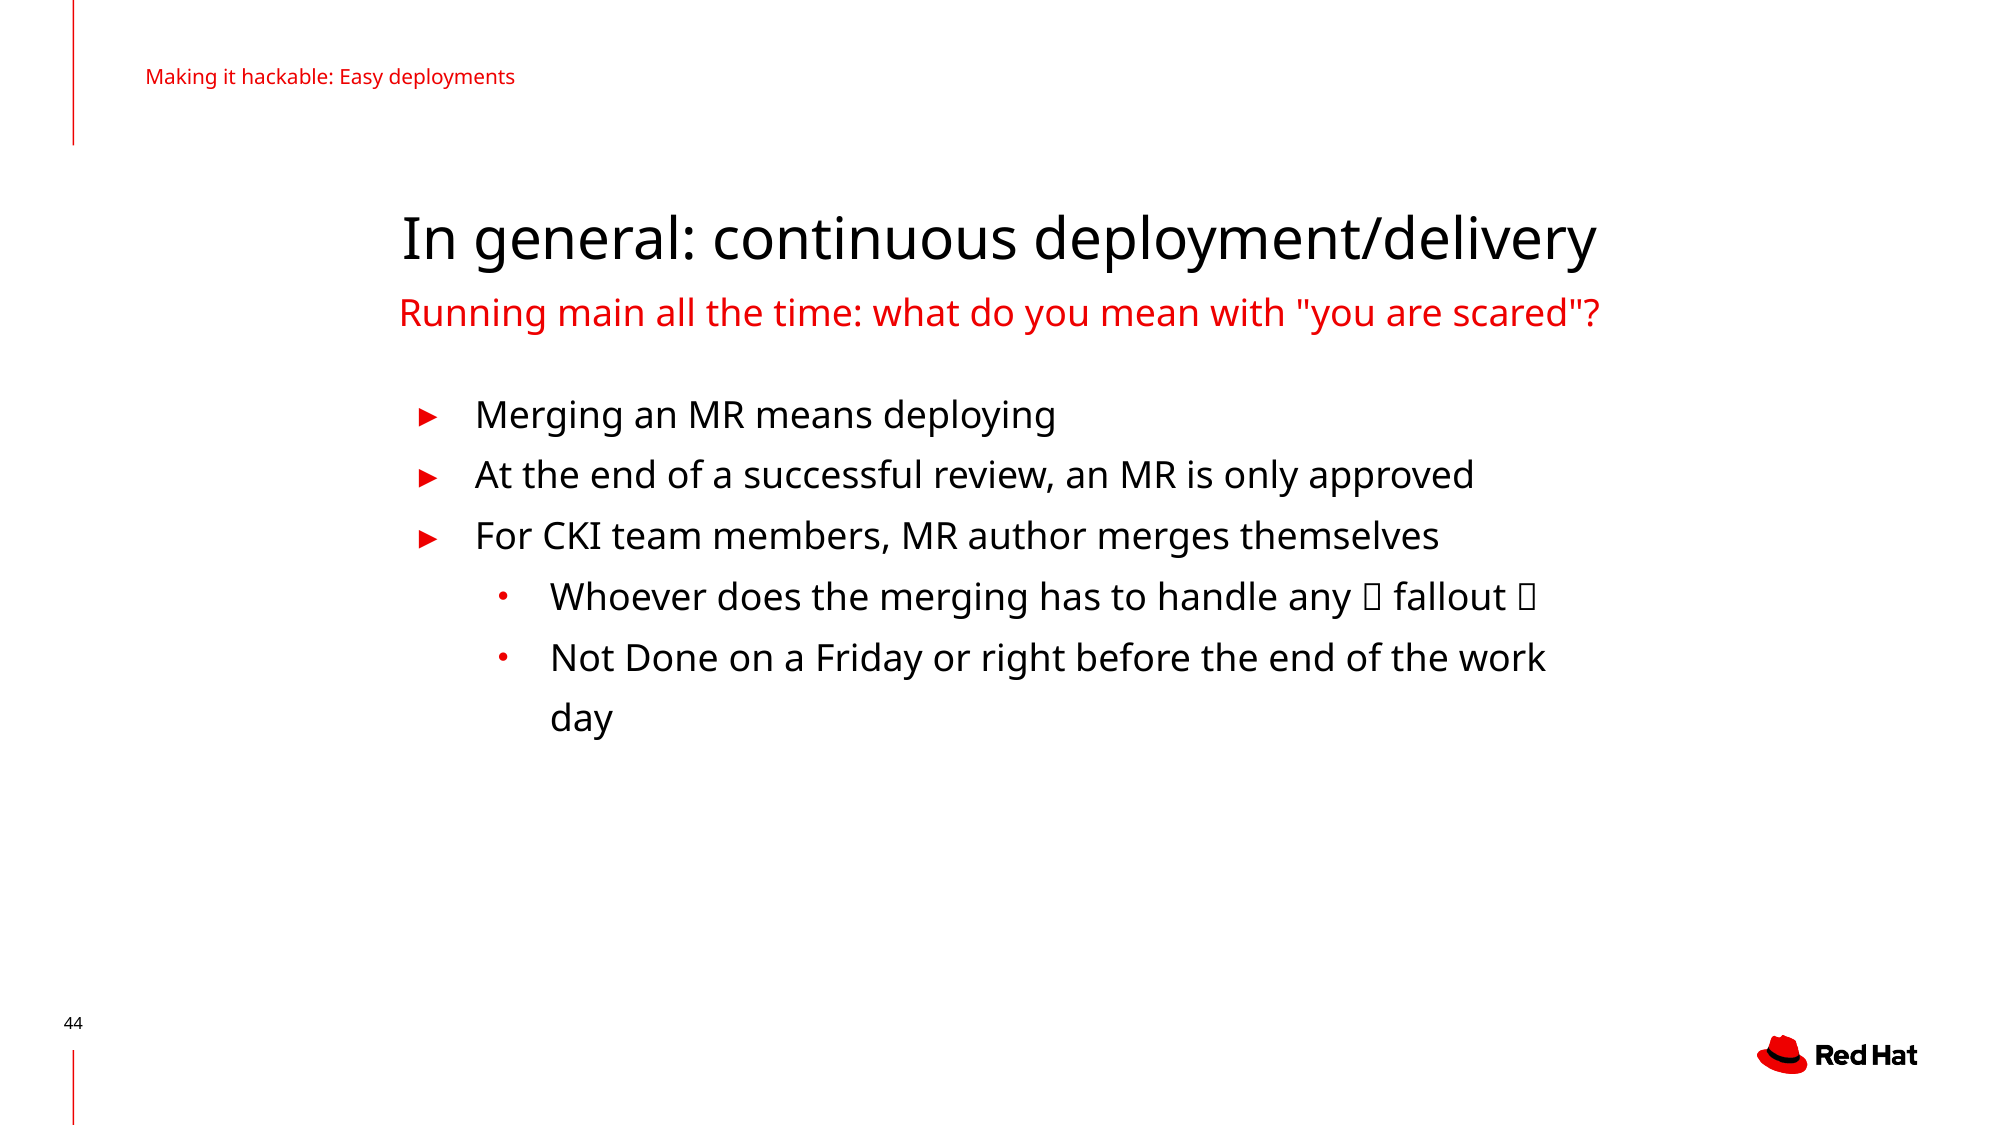

Making it hackable: Easy deployments
# In general: continuous deployment/delivery
Running main all the time: what do you mean with "you are scared"?
Merging an MR means deploying
At the end of a successful review, an MR is only approved
For CKI team members, MR author merges themselves
Whoever does the merging has to handle any 💥 fallout 💥
Not Done on a Friday or right before the end of the work day